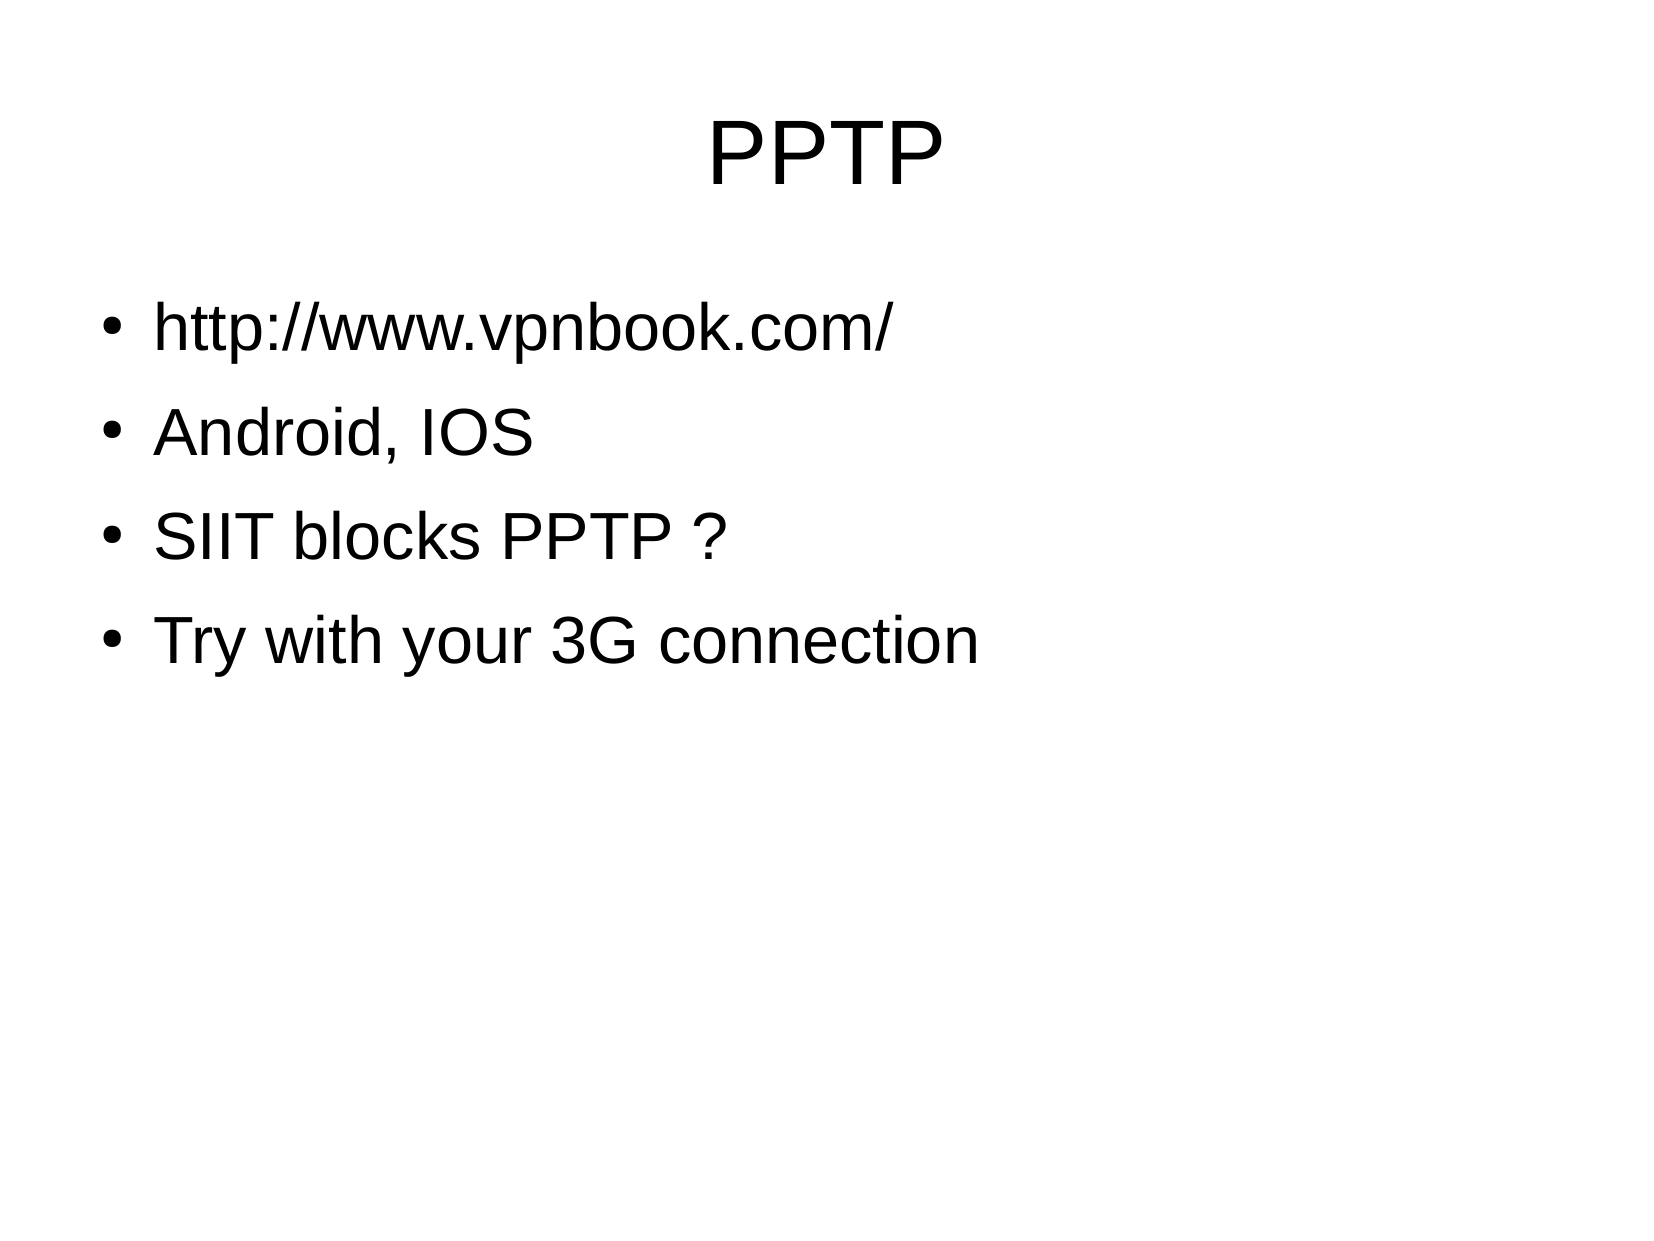

# PPTP
http://www.vpnbook.com/
Android, IOS
SIIT blocks PPTP ?
Try with your 3G connection